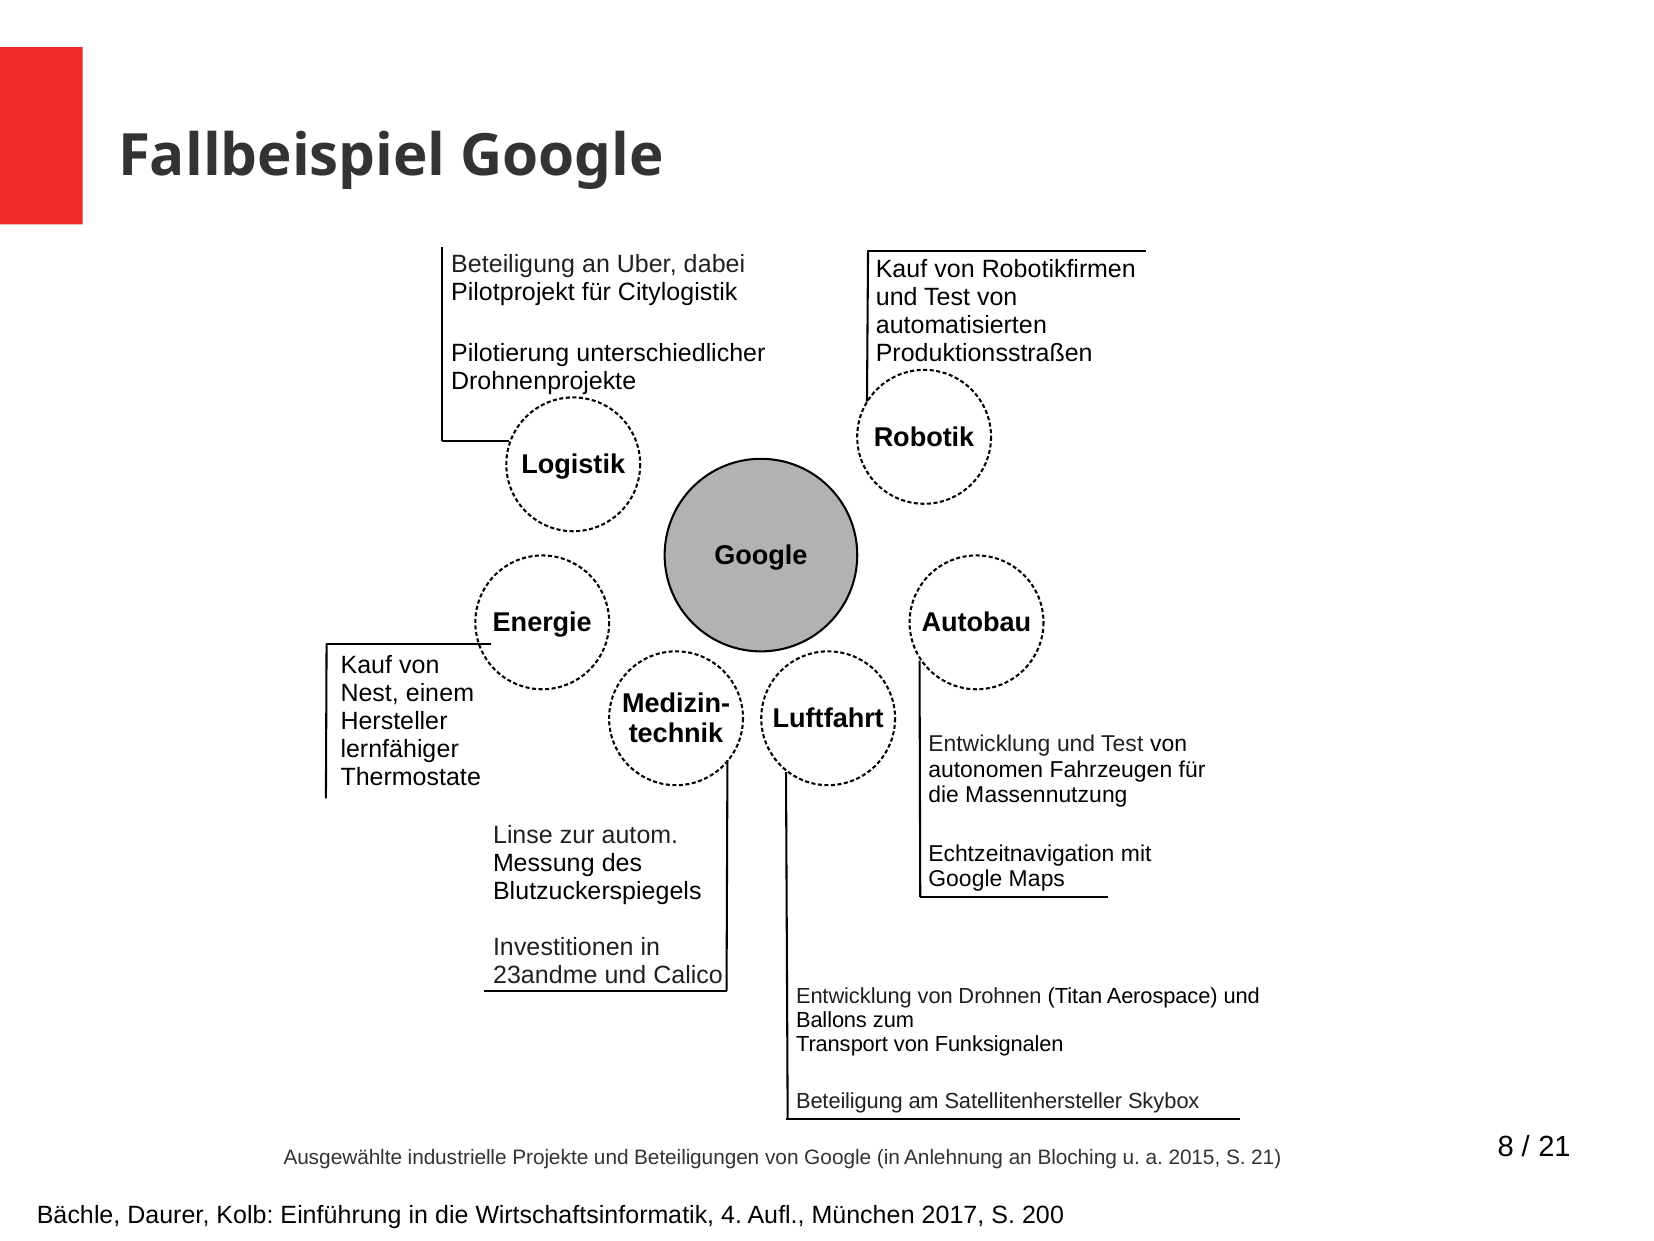

# Fallbeispiel Google
Beteiligung an Uber, dabei Pilotprojekt für Citylogistik
Pilotierung unterschiedlicher Drohnenprojekte
Kauf von Robotikfirmen und Test von automatisierten Produktionsstraßen
Robotik
Logistik
Google
Energie
Autobau
Kauf von Nest, einem Hersteller lernfähiger Thermostate
Medizin-
technik
Luftfahrt
Entwicklung und Test von autonomen Fahrzeugen für die Massennutzung
Echtzeitnavigation mit Google Maps
Linse zur autom. Messung des Blutzuckerspiegels
Investitionen in 23andme und Calico
Entwicklung von Drohnen (Titan Aerospace) und Ballons zum
Transport von Funksignalen
Beteiligung am Satellitenhersteller Skybox
8
Ausgewählte industrielle Projekte und Beteiligungen von Google (in Anlehnung an Bloching u. a. 2015, S. 21)
Bächle, Daurer, Kolb: Einführung in die Wirtschaftsinformatik, 4. Aufl., München 2017, S. 200